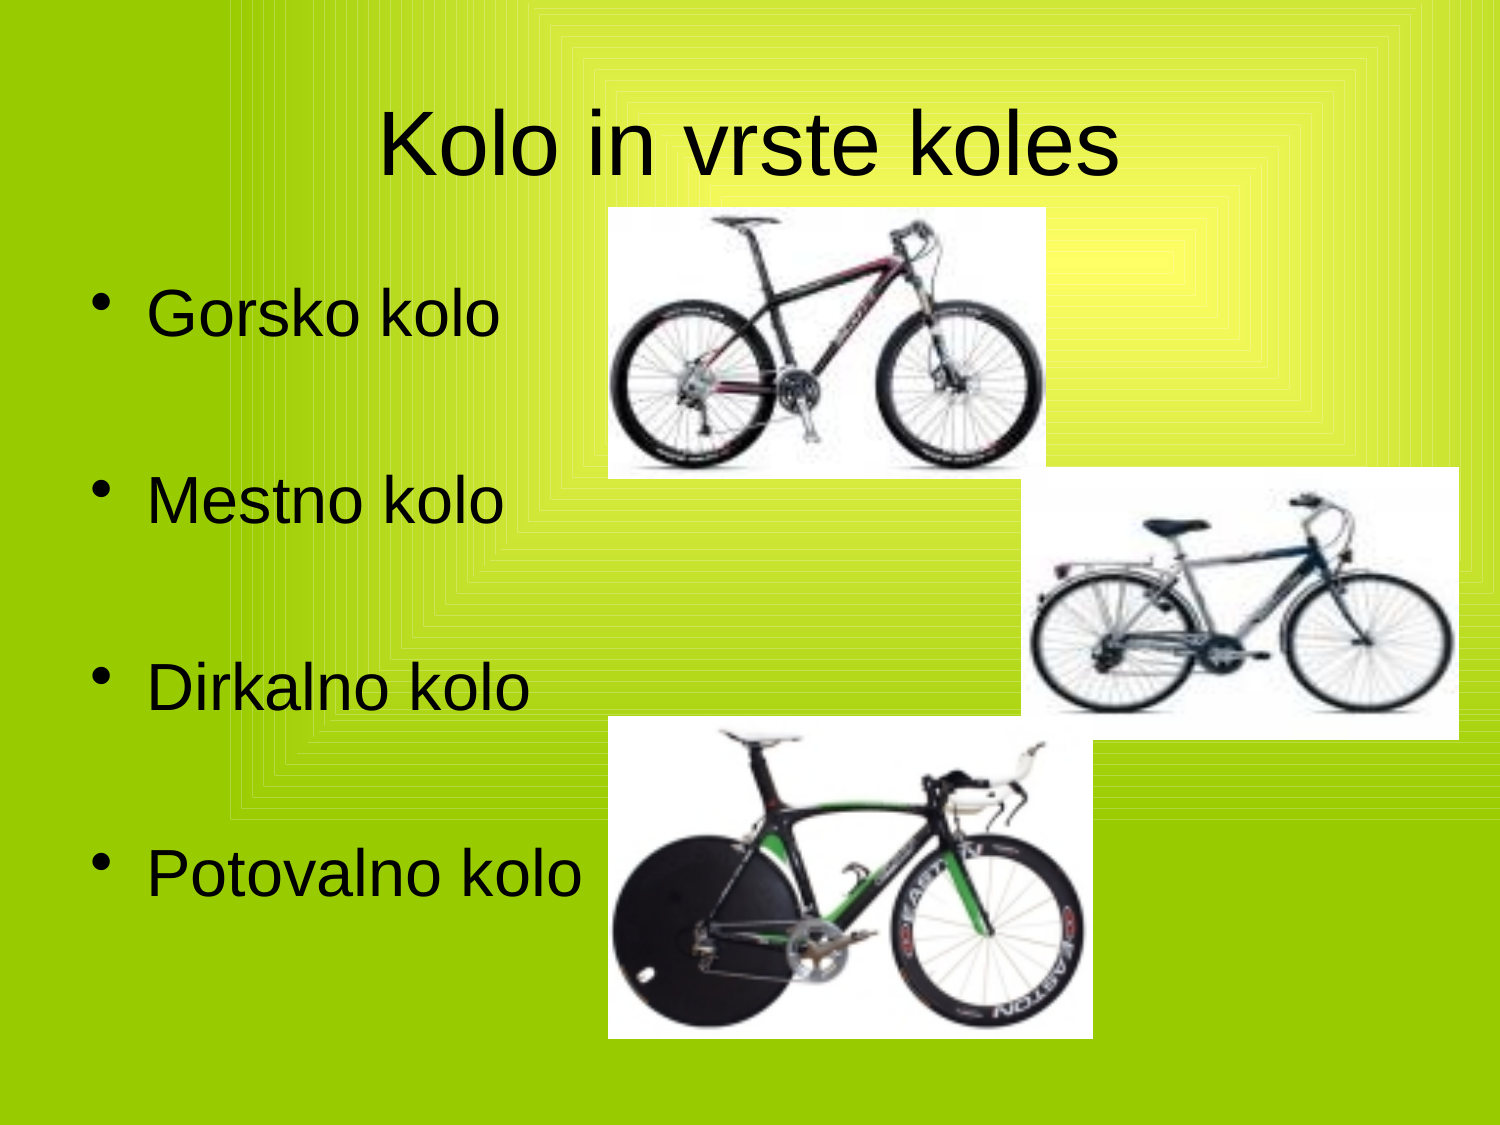

# Kolo in vrste koles
Gorsko kolo
Mestno kolo
Dirkalno kolo
Potovalno kolo